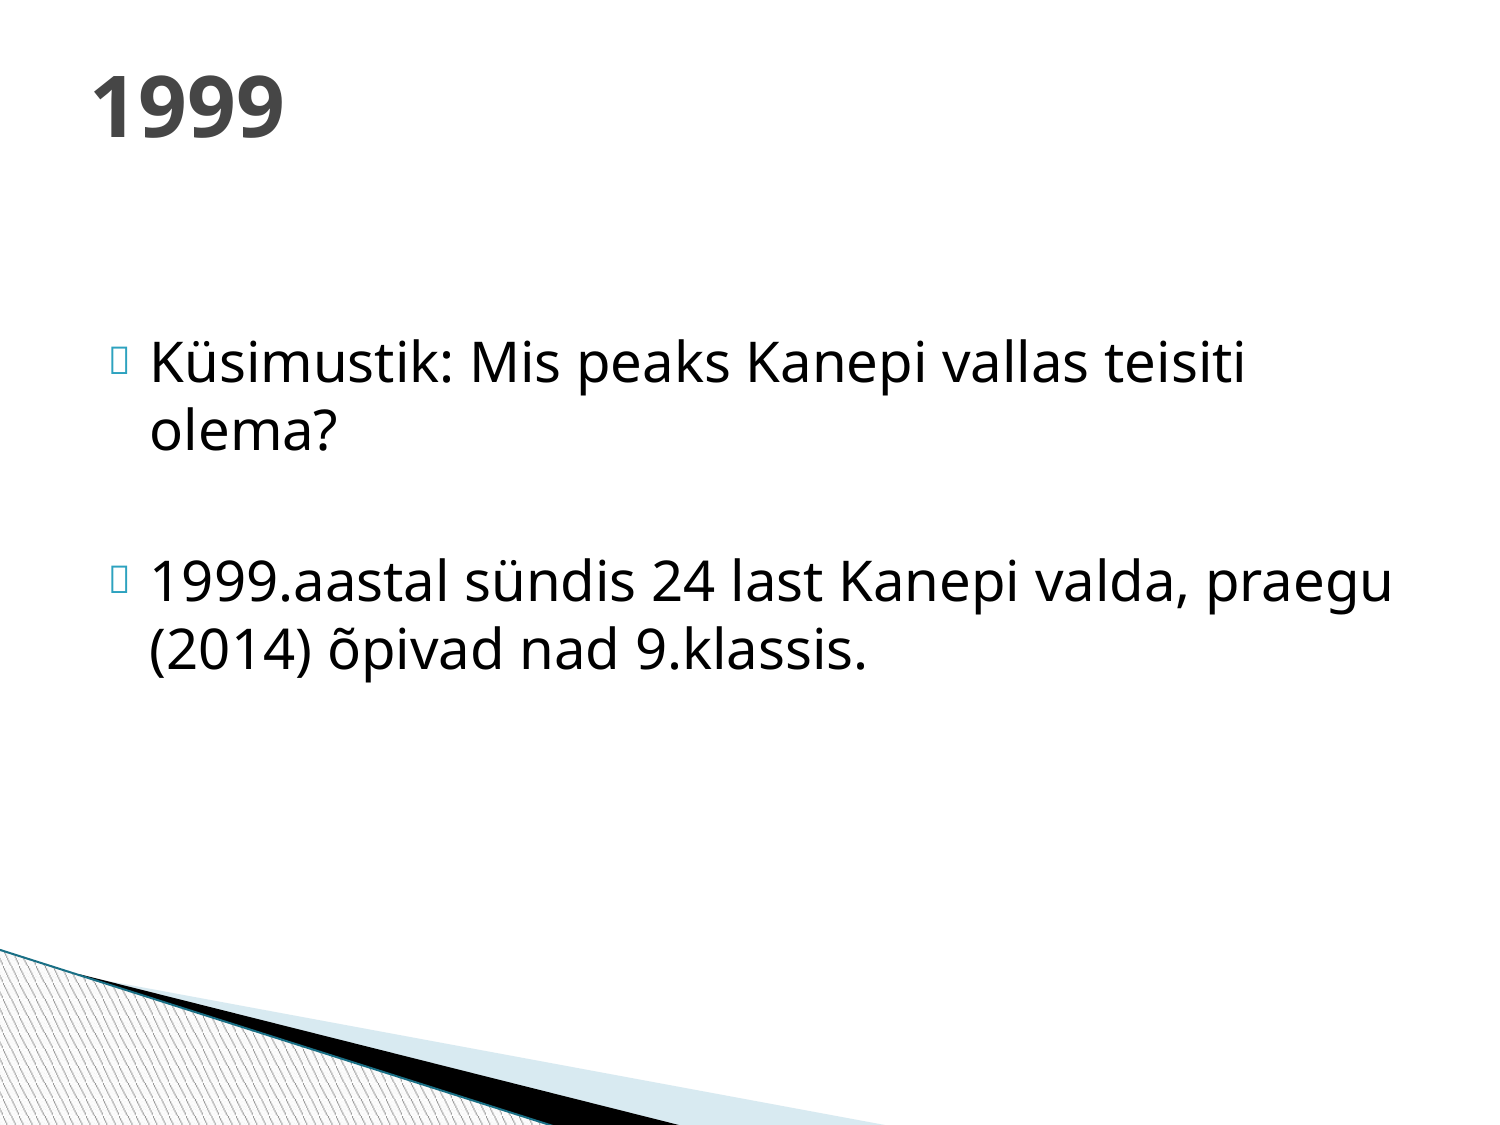

1999
# Küsimustik: Mis peaks Kanepi vallas teisiti olema?
1999.aastal sündis 24 last Kanepi valda, praegu (2014) õpivad nad 9.klassis.